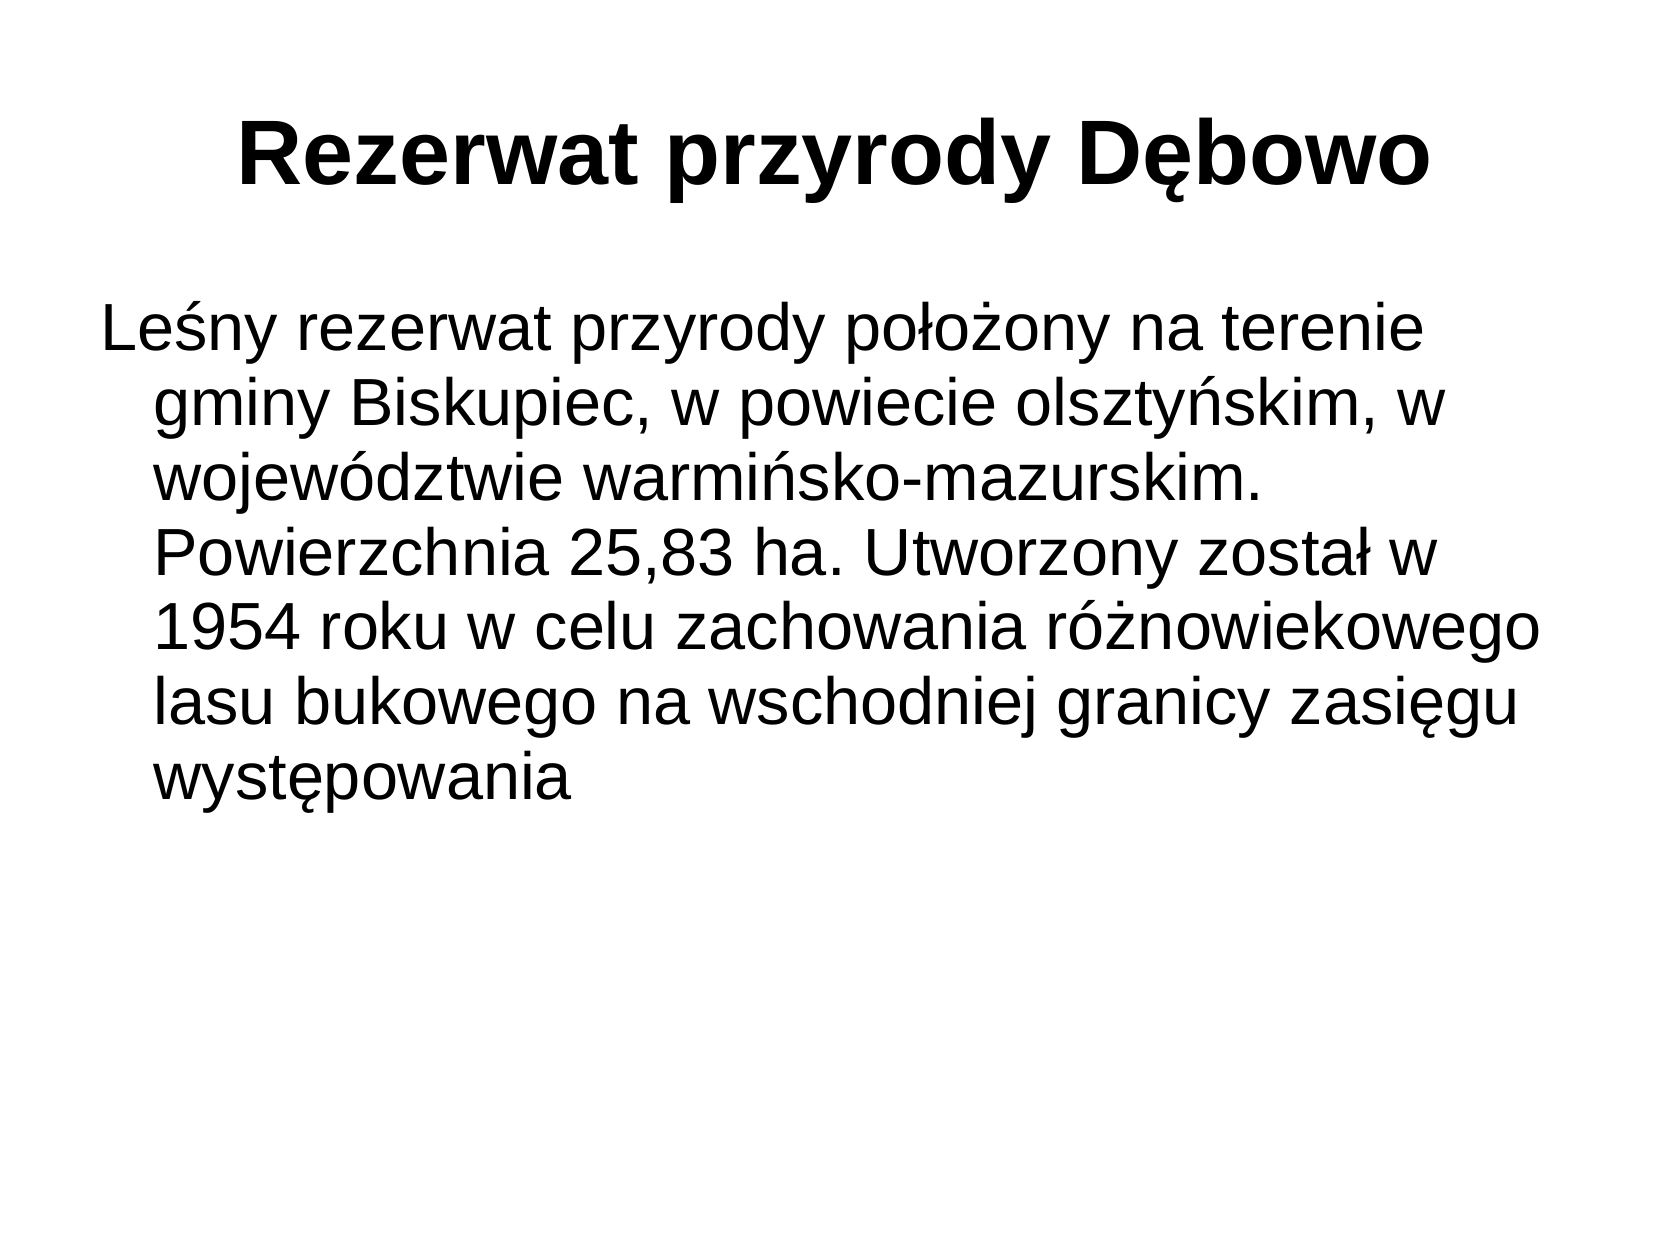

# Rezerwat przyrody Dębowo
Leśny rezerwat przyrody położony na terenie gminy Biskupiec, w powiecie olsztyńskim, w województwie warmińsko-mazurskim. Powierzchnia 25,83 ha. Utworzony został w 1954 roku w celu zachowania różnowiekowego lasu bukowego na wschodniej granicy zasięgu występowania